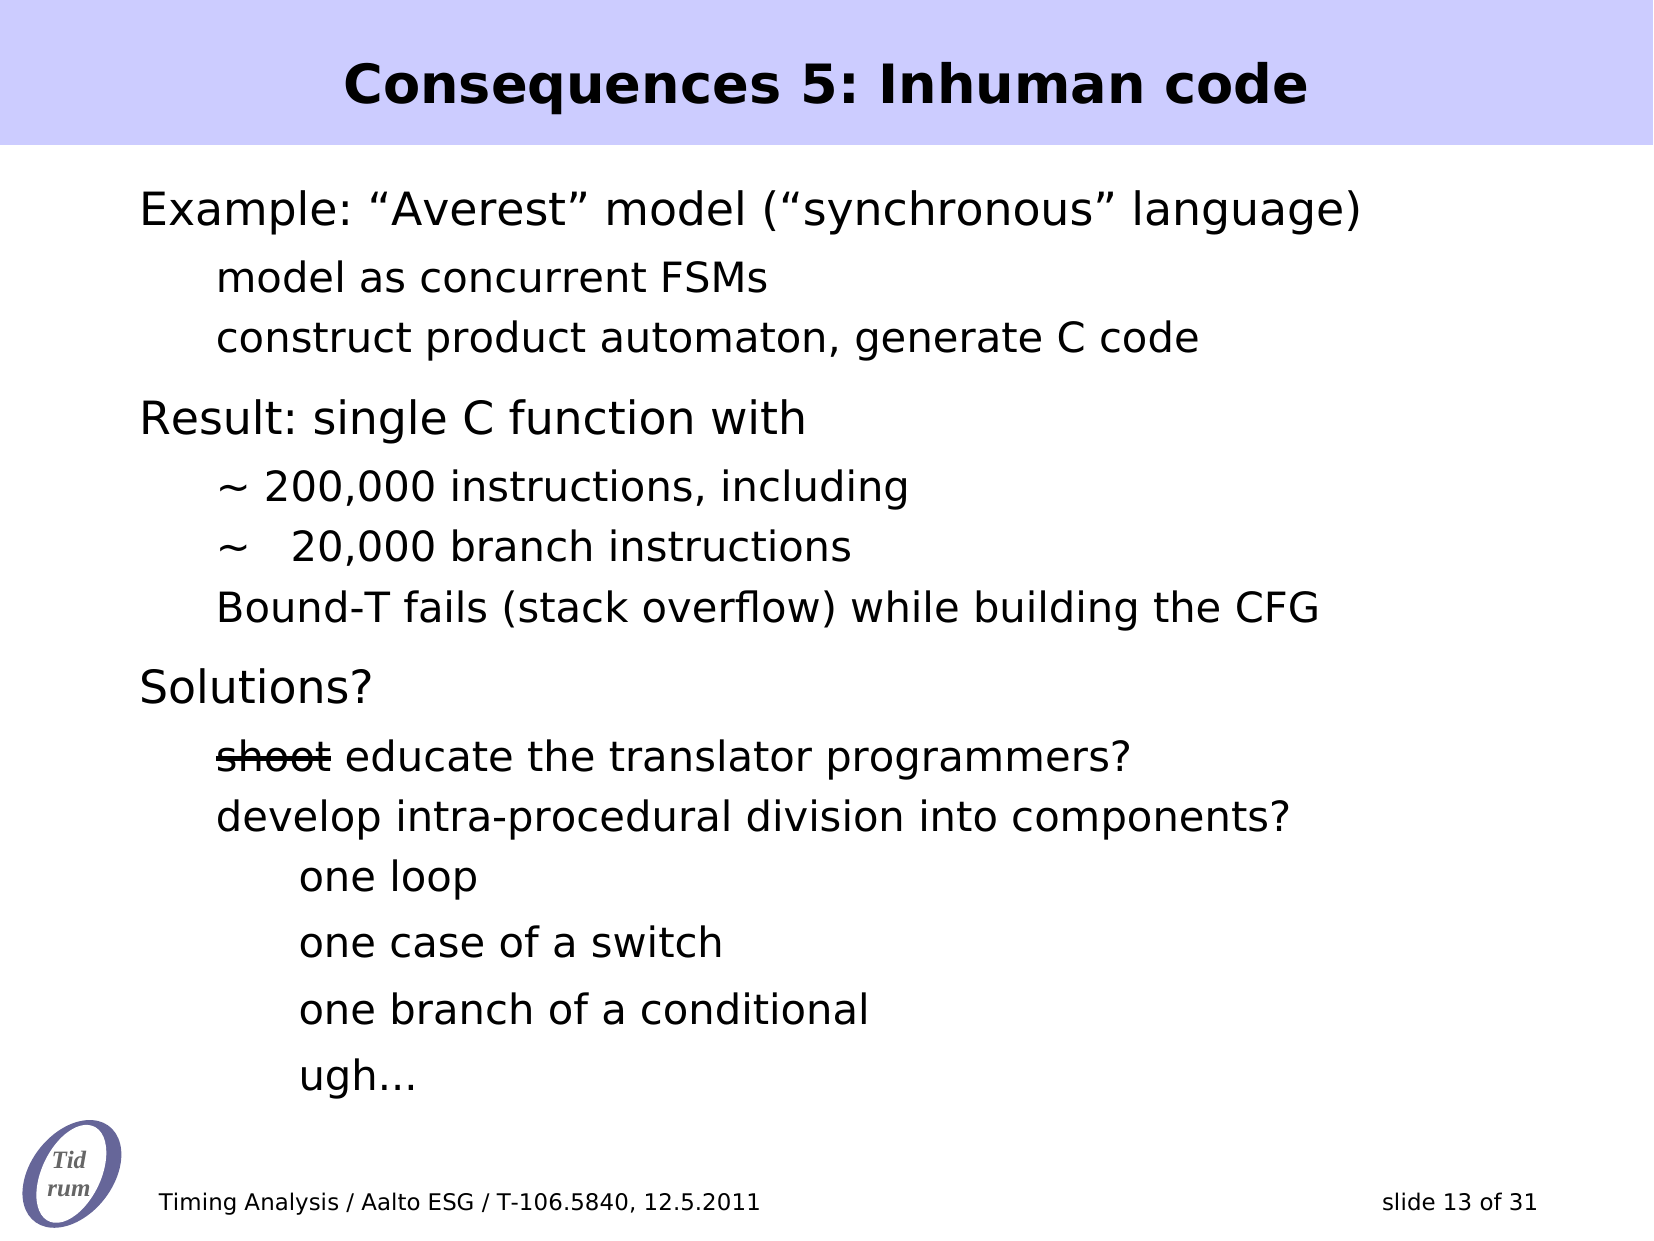

# Consequences 5: Inhuman code
Example: “Averest” model (“synchronous” language)
model as concurrent FSMs
construct product automaton, generate C code
Result: single C function with
~ 200,000 instructions, including
~ 20,000 branch instructions
Bound-T fails (stack overflow) while building the CFG
Solutions?
shoot educate the translator programmers?
develop intra-procedural division into components?
one loop
one case of a switch
one branch of a conditional
ugh...